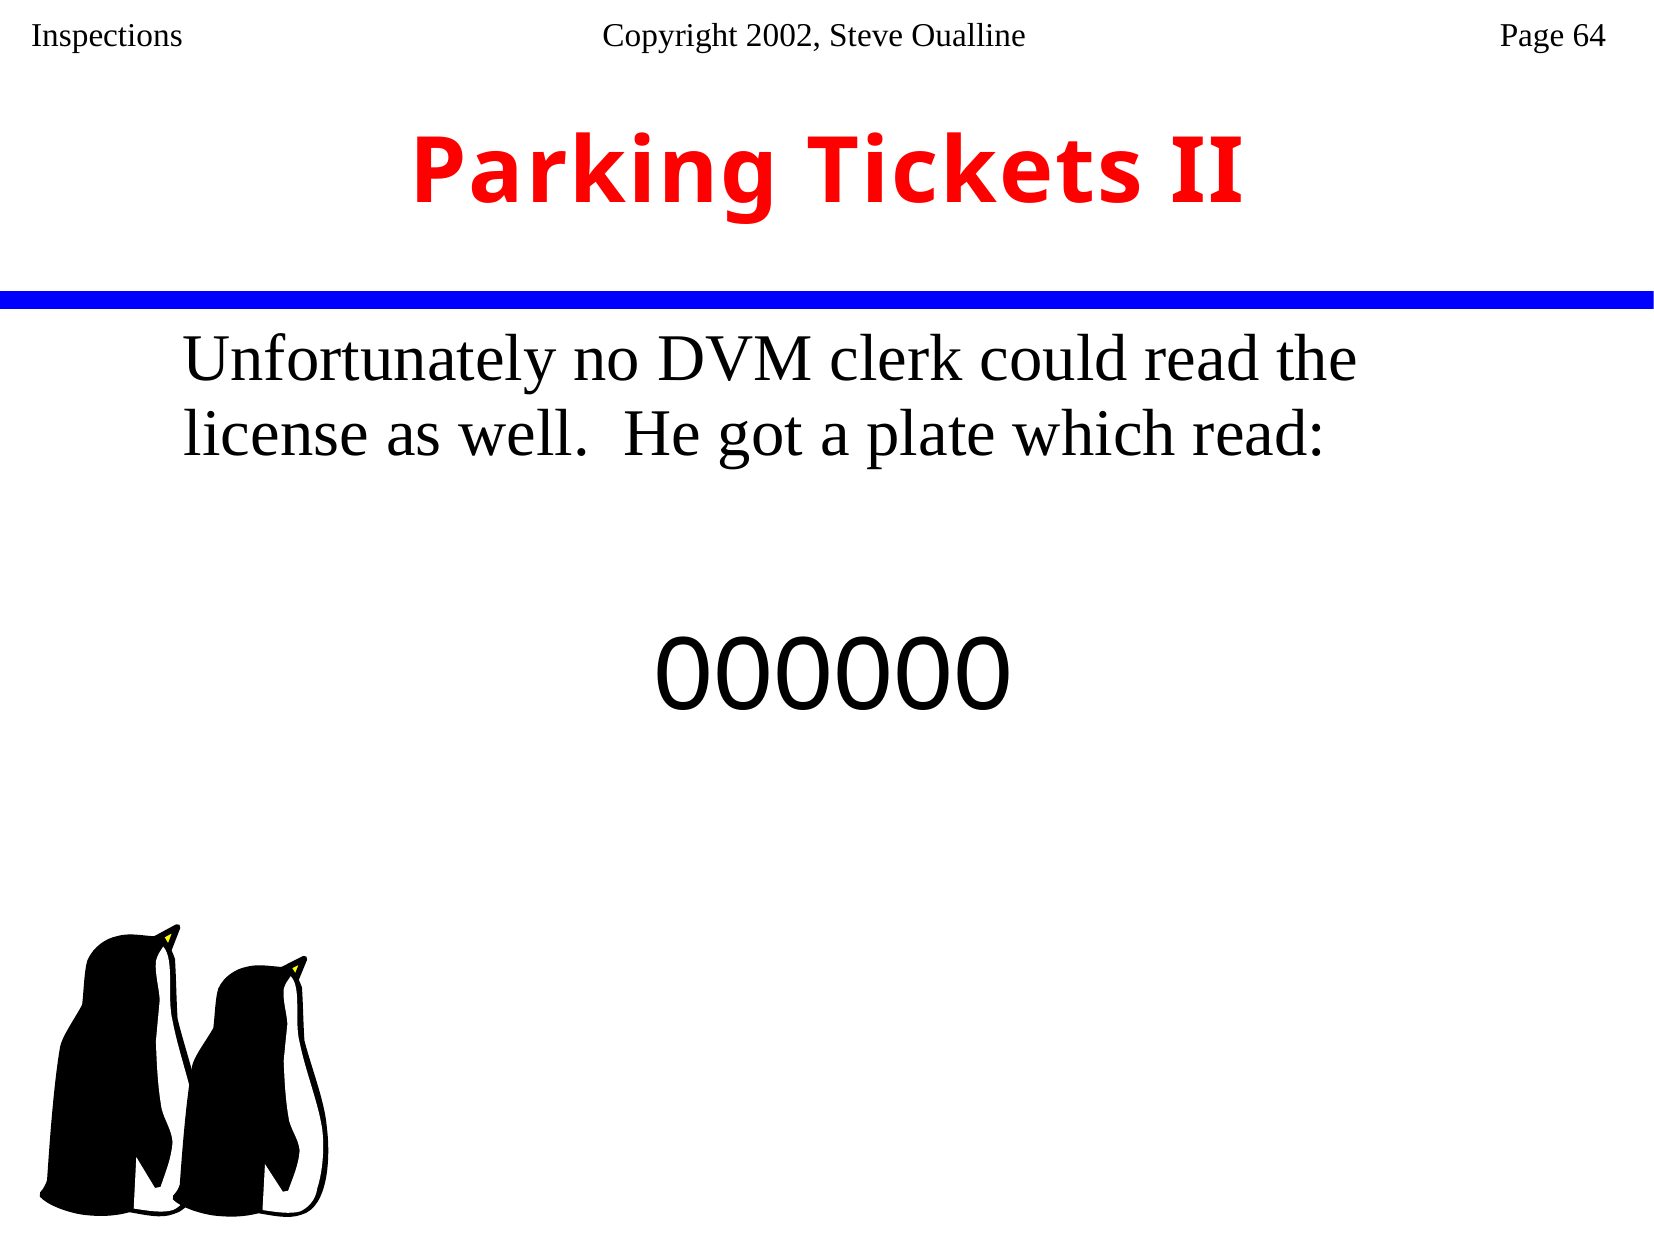

# Parking Tickets II
Unfortunately no DVM clerk could read the license as well. He got a plate which read:
OOOOOO